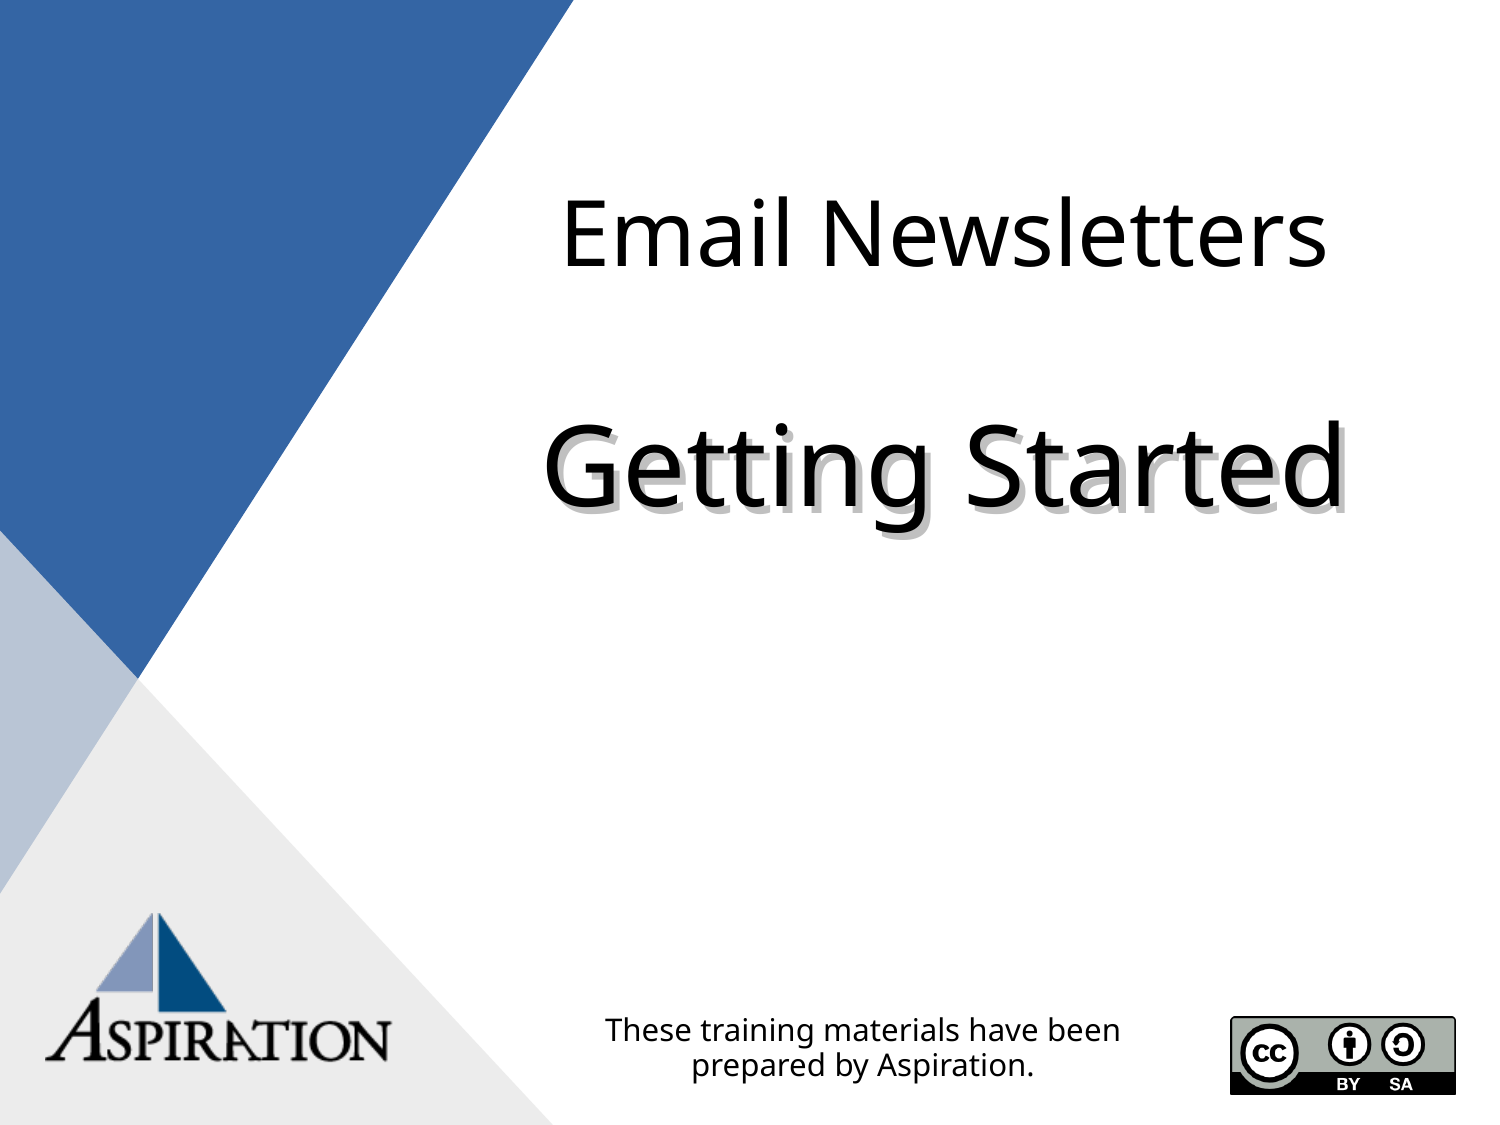

# Email Newsletters
Getting Started
These training materials have been prepared by Aspiration.